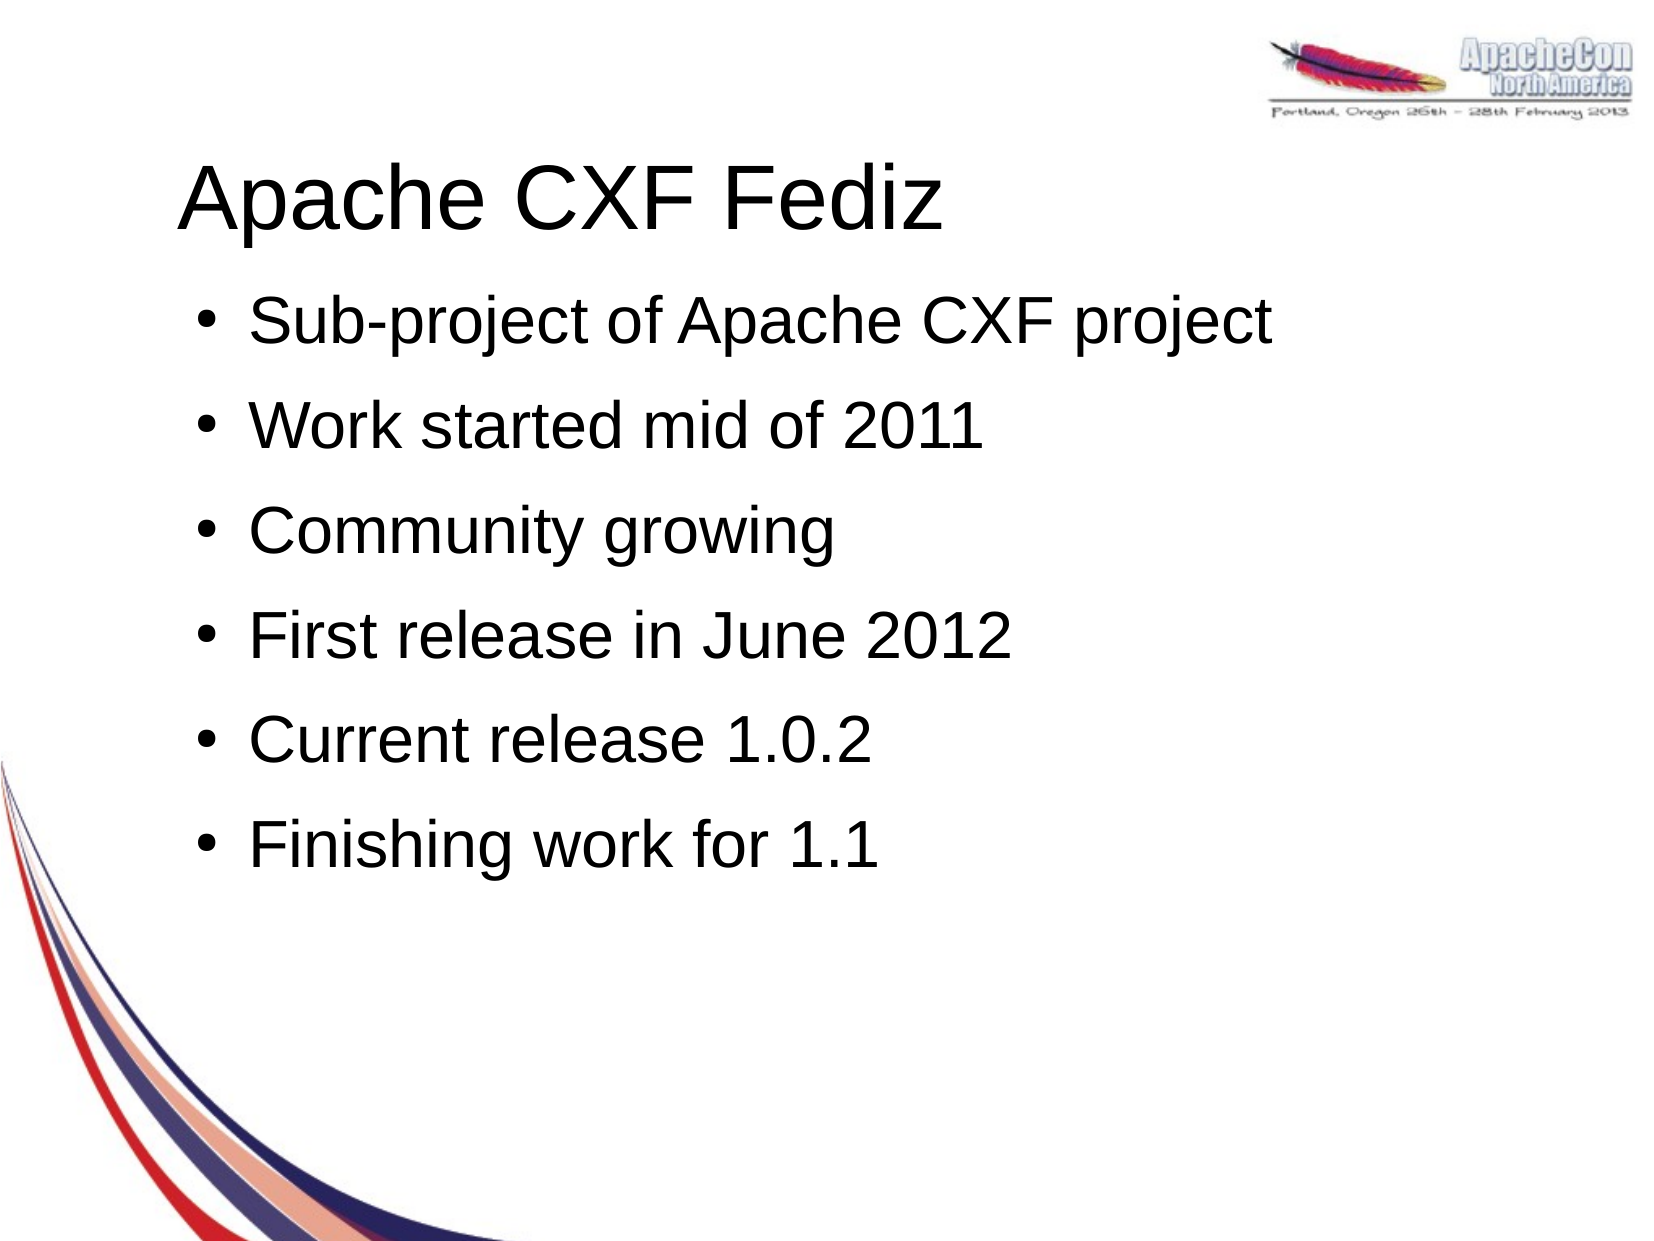

# Apache CXF Fediz
Sub-project of Apache CXF project
Work started mid of 2011
Community growing
First release in June 2012
Current release 1.0.2
Finishing work for 1.1